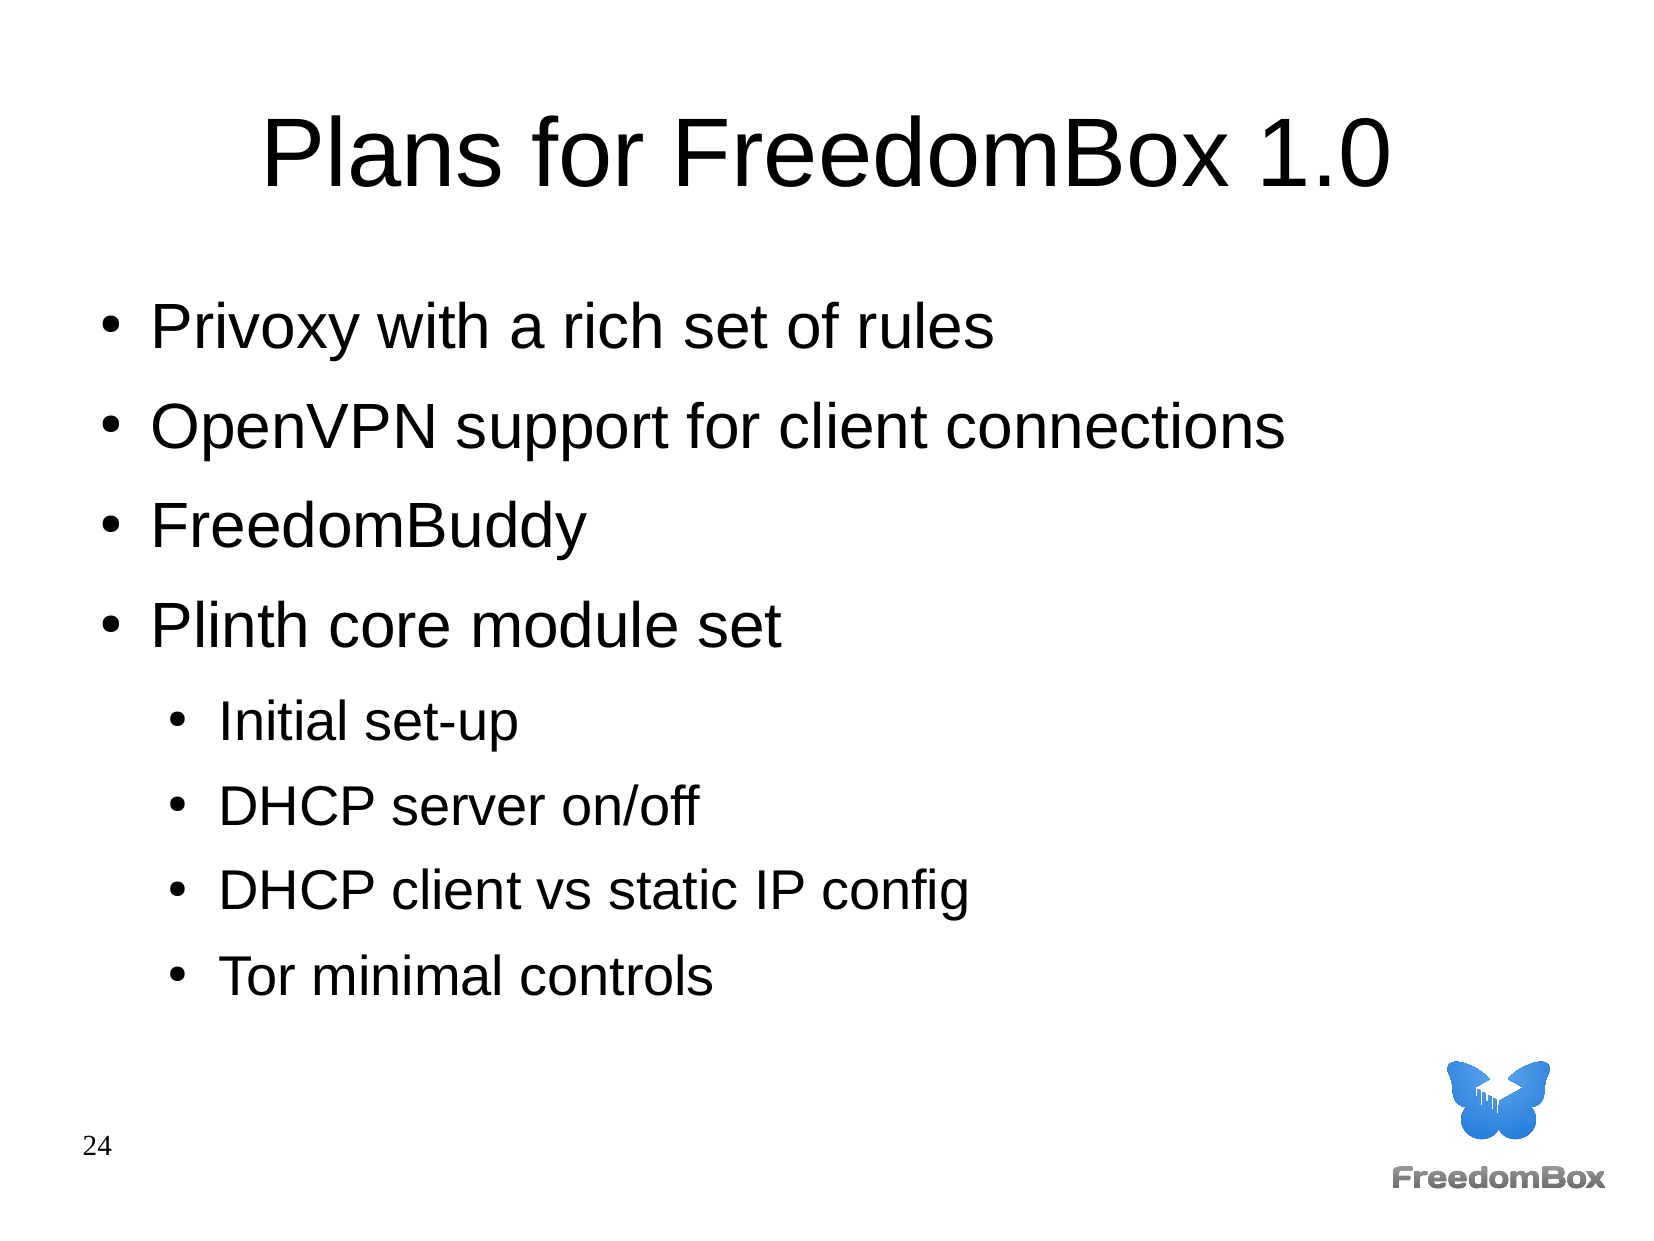

# Plans for FreedomBox 1.0
Privoxy with a rich set of rules
OpenVPN support for client connections
FreedomBuddy
Plinth core module set
Initial set-up
DHCP server on/off
DHCP client vs static IP config
Tor minimal controls